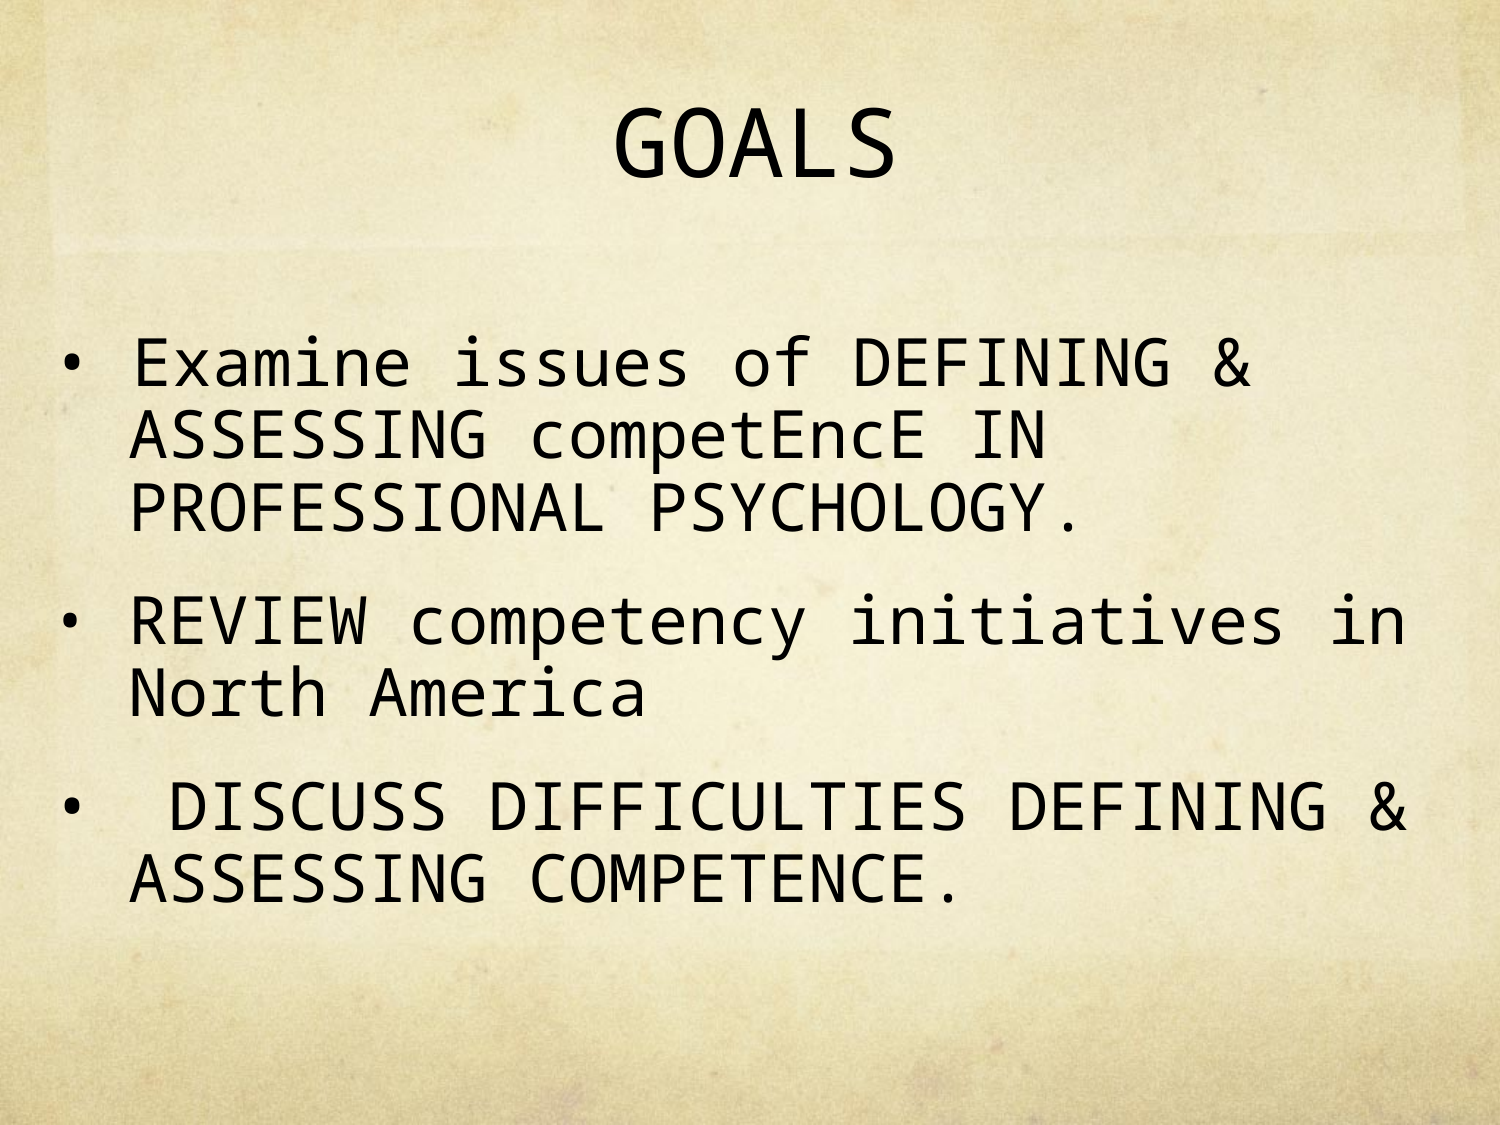

# GOALS
• Examine issues of DEFINING & ASSESSING competEncE IN PROFESSIONAL PSYCHOLOGY.
REVIEW competency initiatives in North America
•	 DISCUSS DIFFICULTIES DEFINING & ASSESSING COMPETENCE.